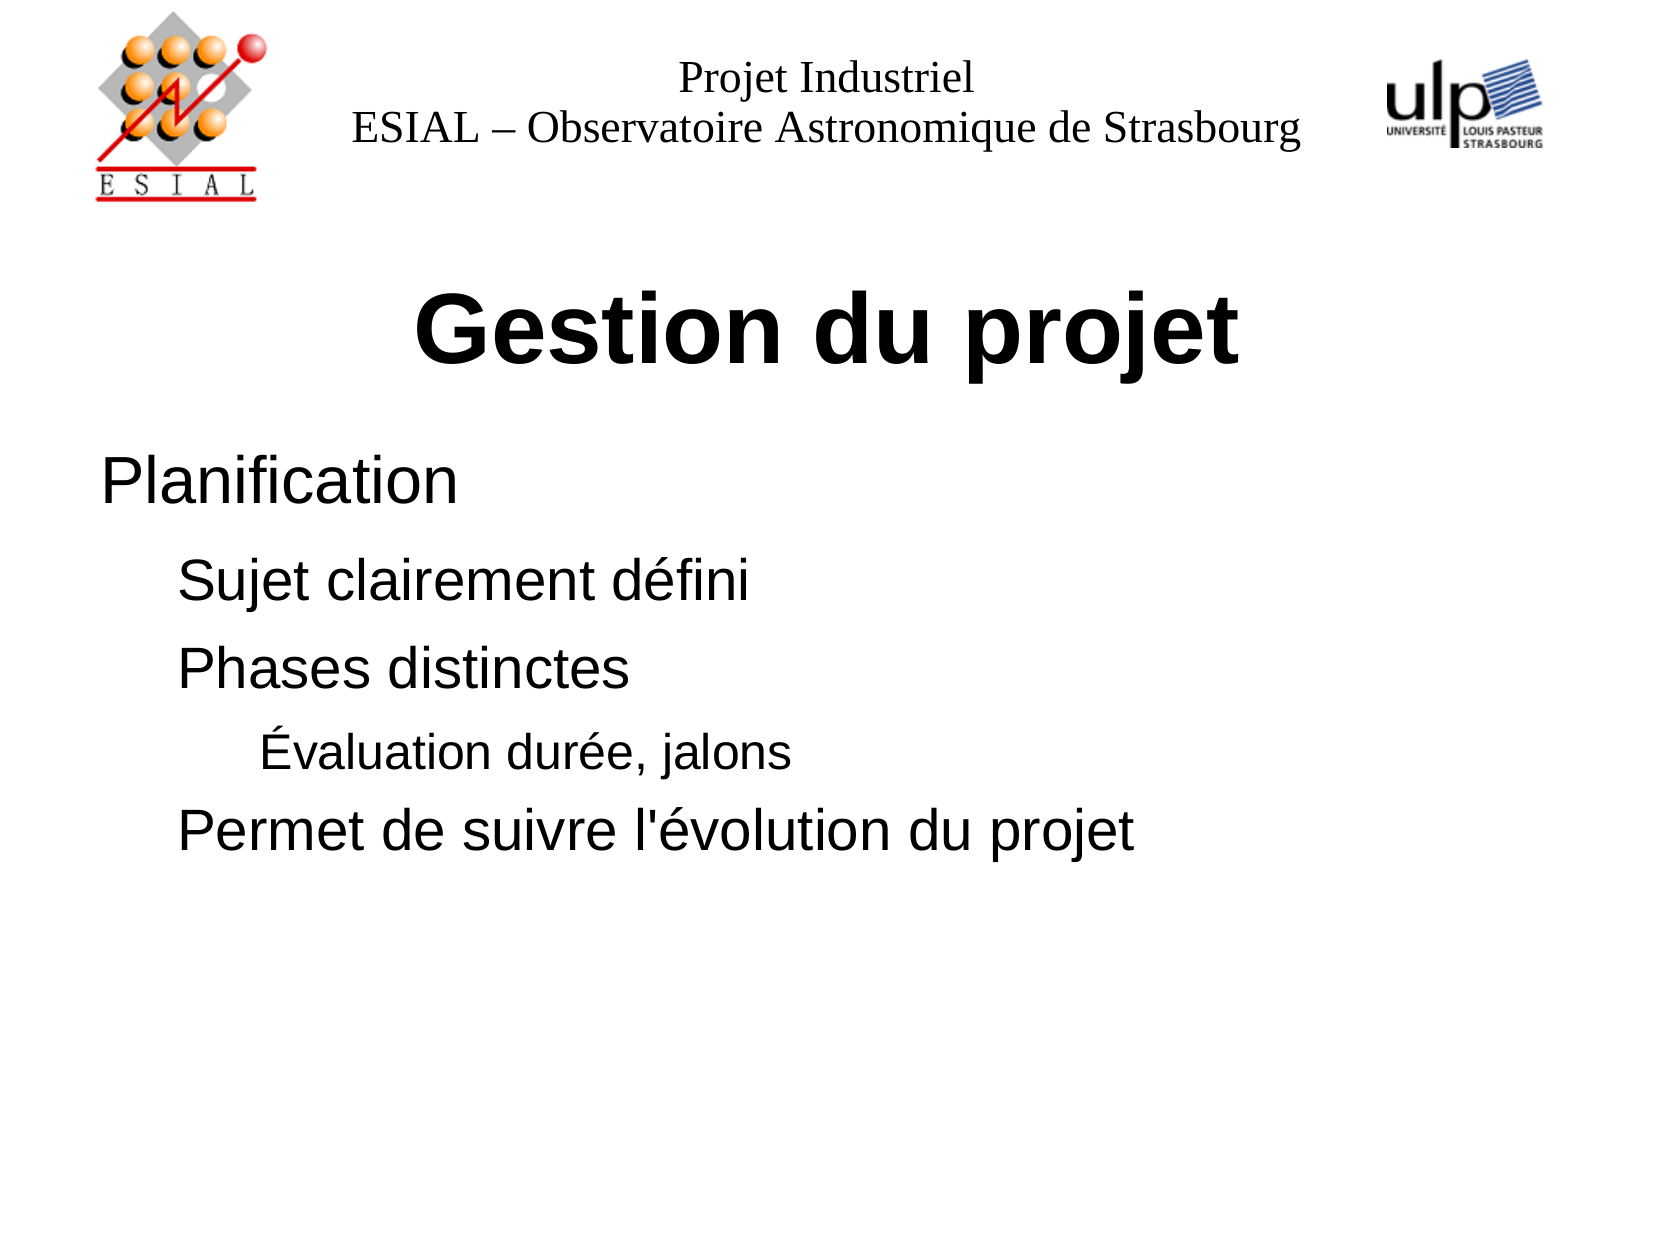

# Projet Industriel ESIAL – Observatoire Astronomique de Strasbourg
Gestion du projet
Planification
Sujet clairement défini
Phases distinctes
Évaluation durée, jalons
Permet de suivre l'évolution du projet